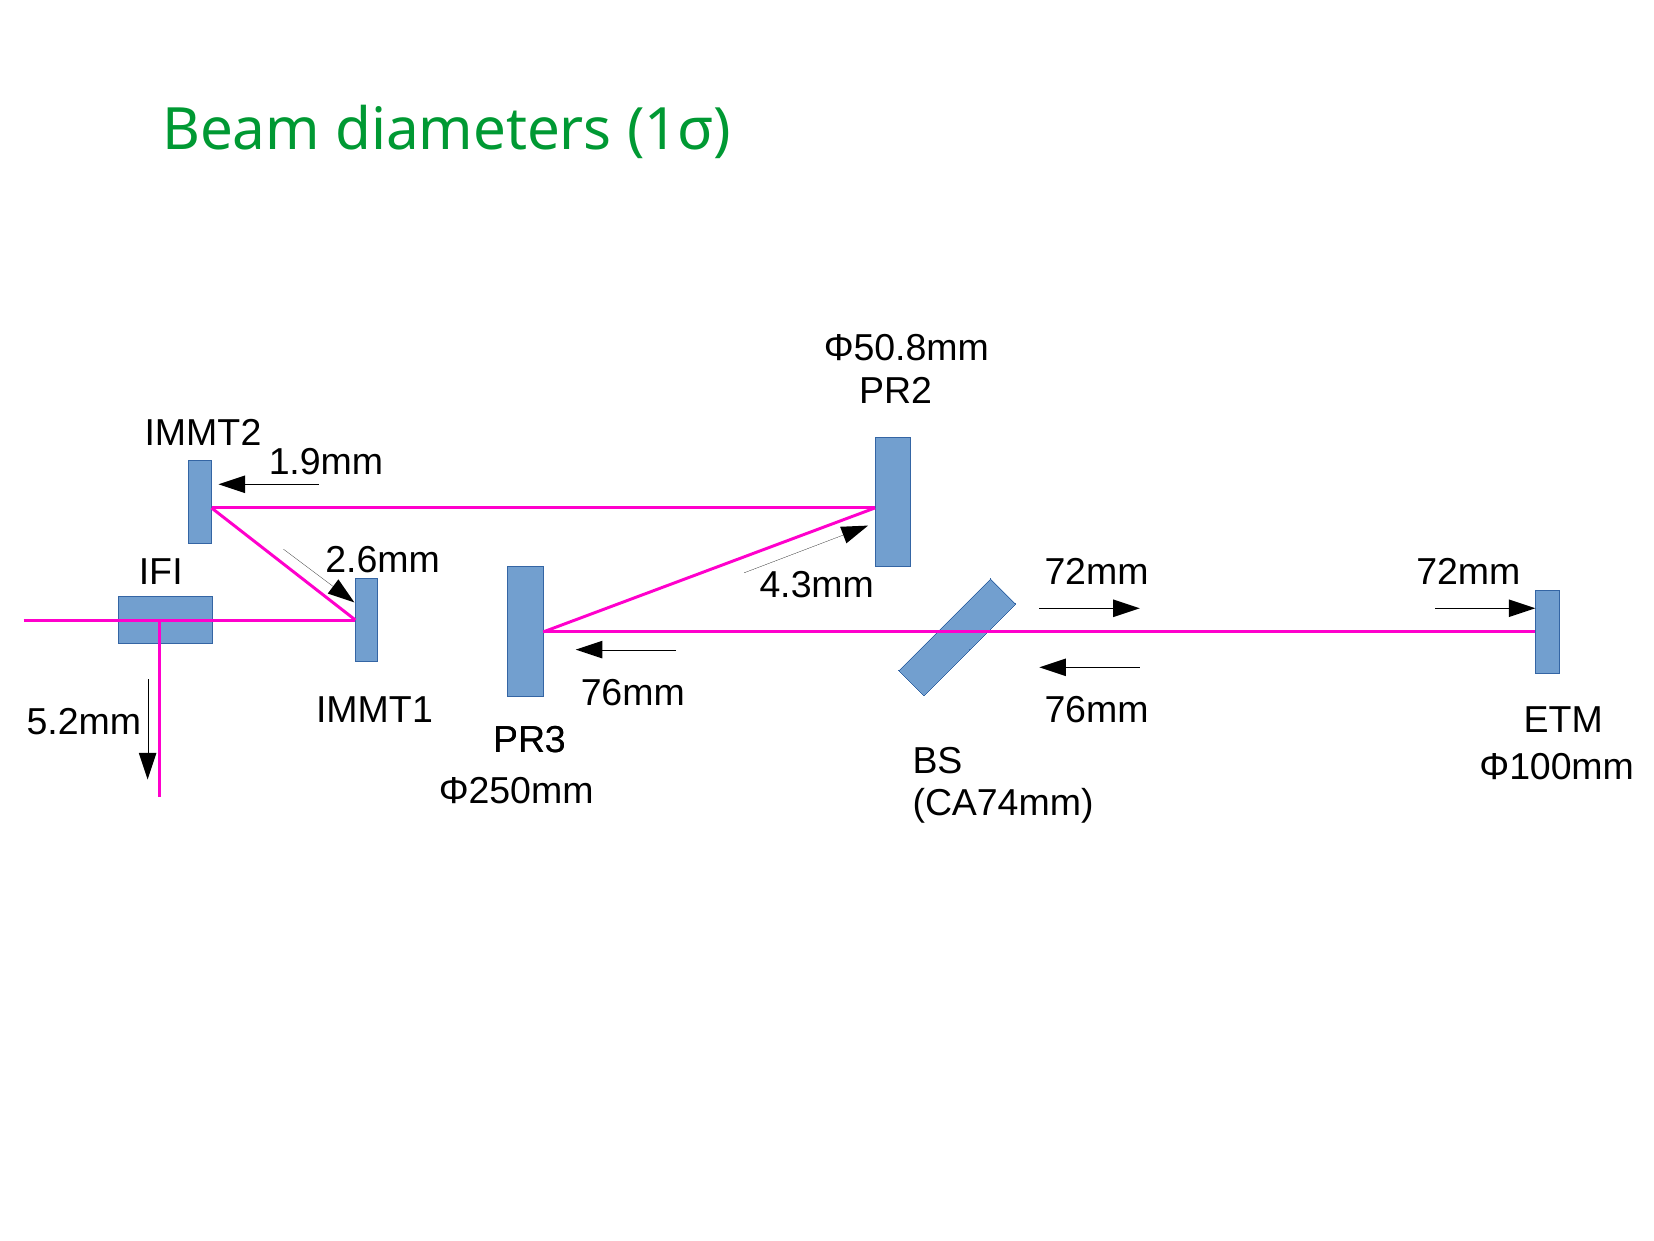

Beam diameters (1σ)
Φ50.8mm
PR2
IMMT2
1.9mm
2.6mm
IFI
72mm
72mm
4.3mm
76mm
IMMT1
76mm
ETM
5.2mm
PR3
PR3
BS
(CA74mm)
Φ100mm
Φ250mm